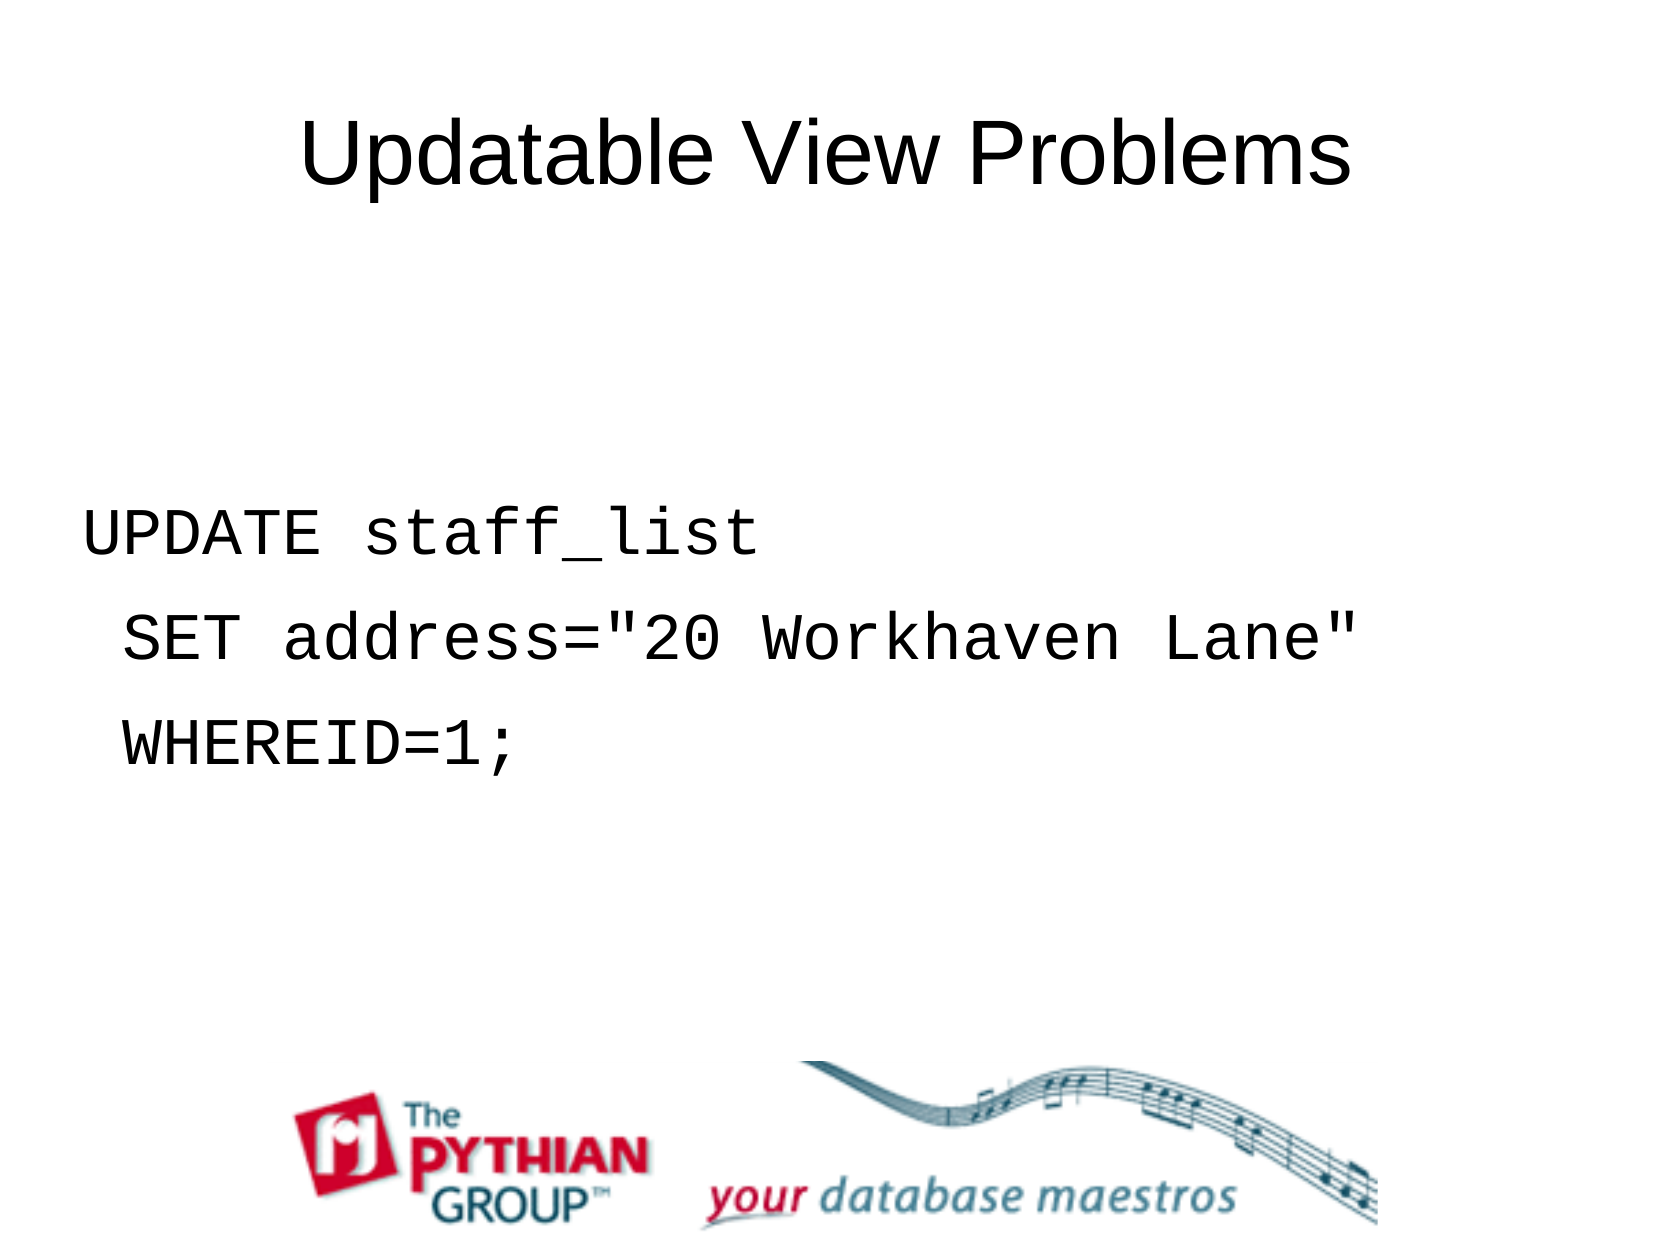

# Updatable View Problems
UPDATE staff_list
 SET address="20 Workhaven Lane"
 WHEREID=1;